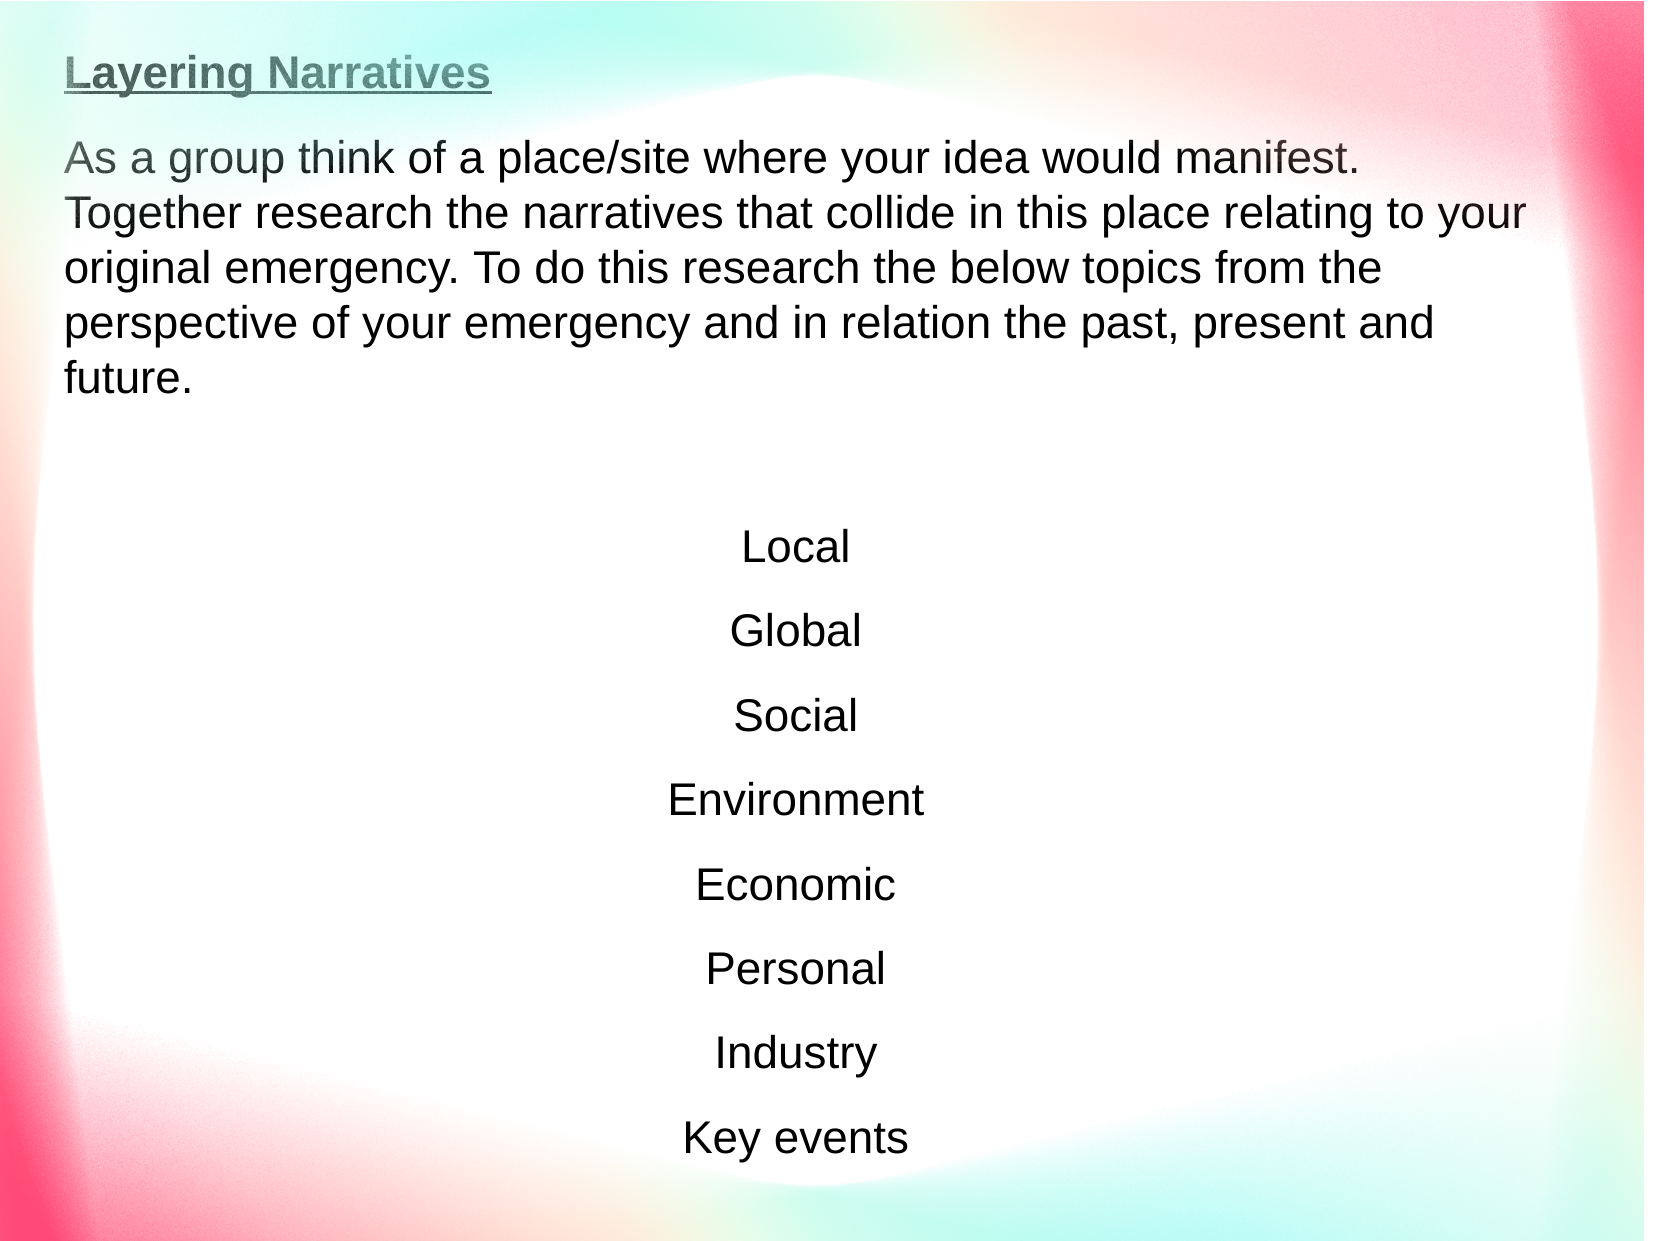

# Layering Narratives
As a group think of a place/site where your idea would manifest. Together research the narratives that collide in this place relating to your original emergency. To do this research the below topics from the perspective of your emergency and in relation the past, present and future.
Local
Global
Social
Environment
Economic
Personal
Industry
Key events